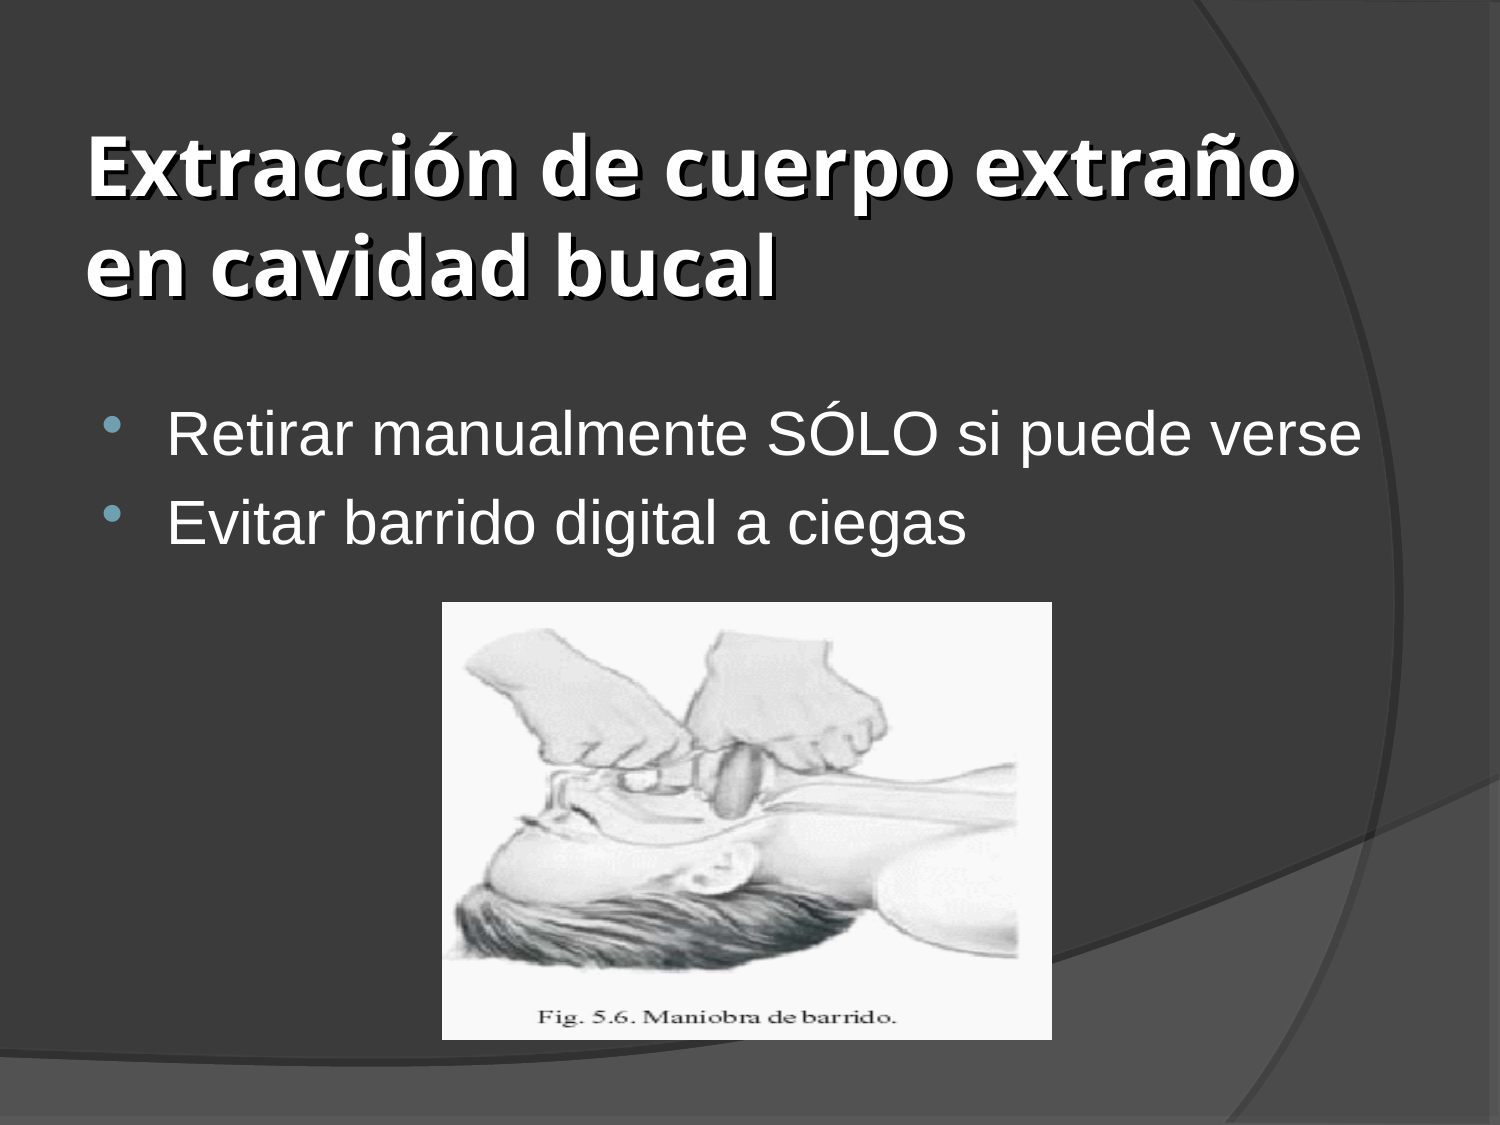

# Extracción de cuerpo extraño en cavidad bucal
Retirar manualmente SÓLO si puede verse
Evitar barrido digital a ciegas